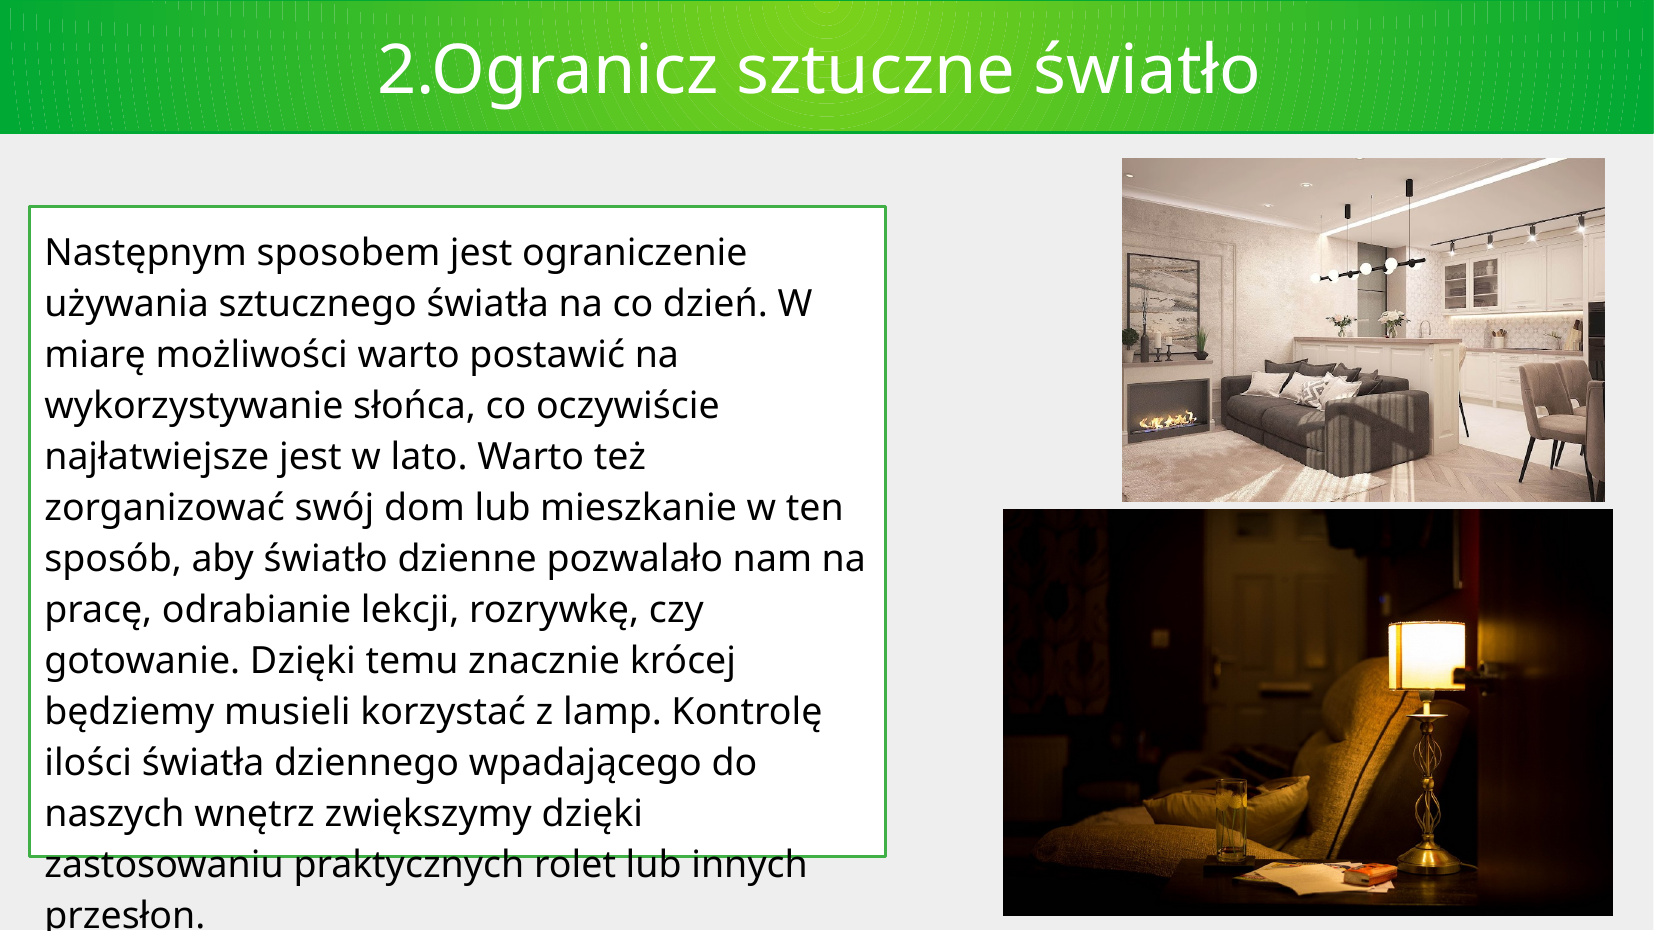

# 2.Ogranicz sztuczne światło
Następnym sposobem jest ograniczenie używania sztucznego światła na co dzień. W miarę możliwości warto postawić na wykorzystywanie słońca, co oczywiście najłatwiejsze jest w lato. Warto też zorganizować swój dom lub mieszkanie w ten sposób, aby światło dzienne pozwalało nam na pracę, odrabianie lekcji, rozrywkę, czy gotowanie. Dzięki temu znacznie krócej będziemy musieli korzystać z lamp. Kontrolę ilości światła dziennego wpadającego do naszych wnętrz zwiększymy dzięki zastosowaniu praktycznych rolet lub innych przesłon.